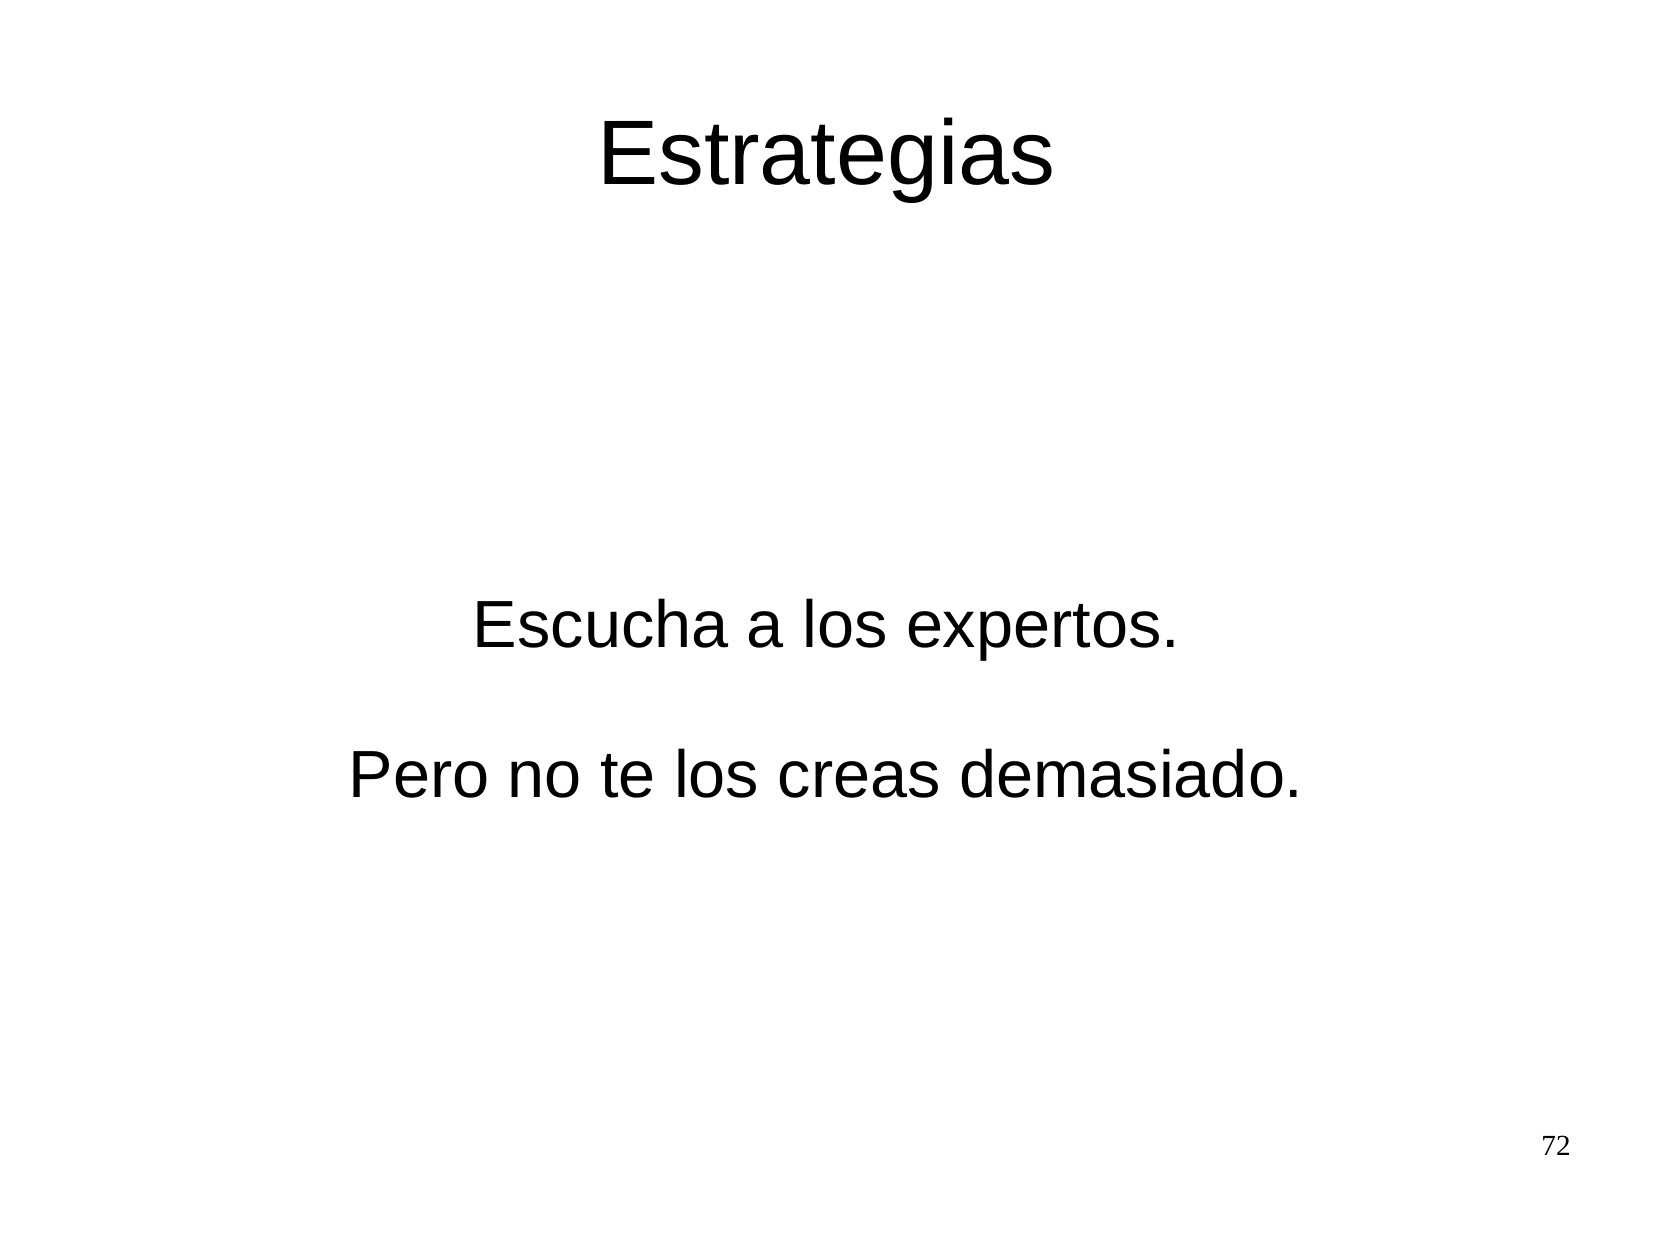

# Estrategias
Escucha a los expertos.
Pero no te los creas demasiado.
72